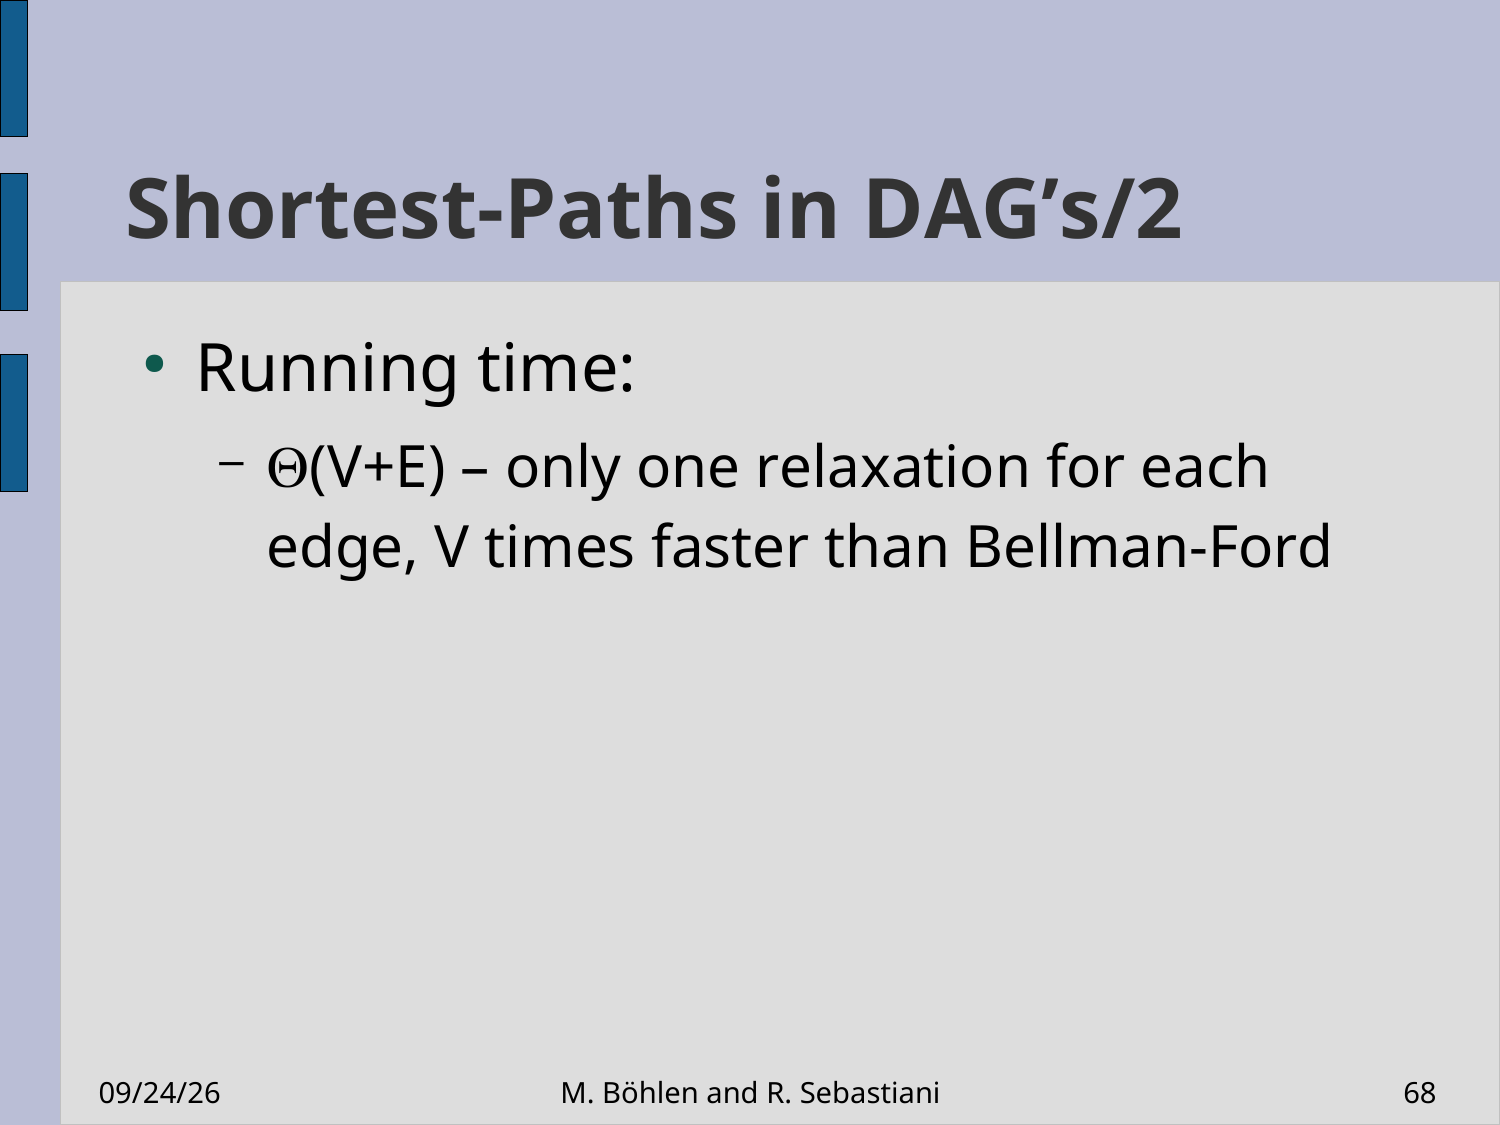

# Shortest-Paths in DAG’s/2
Running time:
(V+E) – only one relaxation for each edge, V times faster than Bellman-Ford
M. Böhlen and R. Sebastiani
68